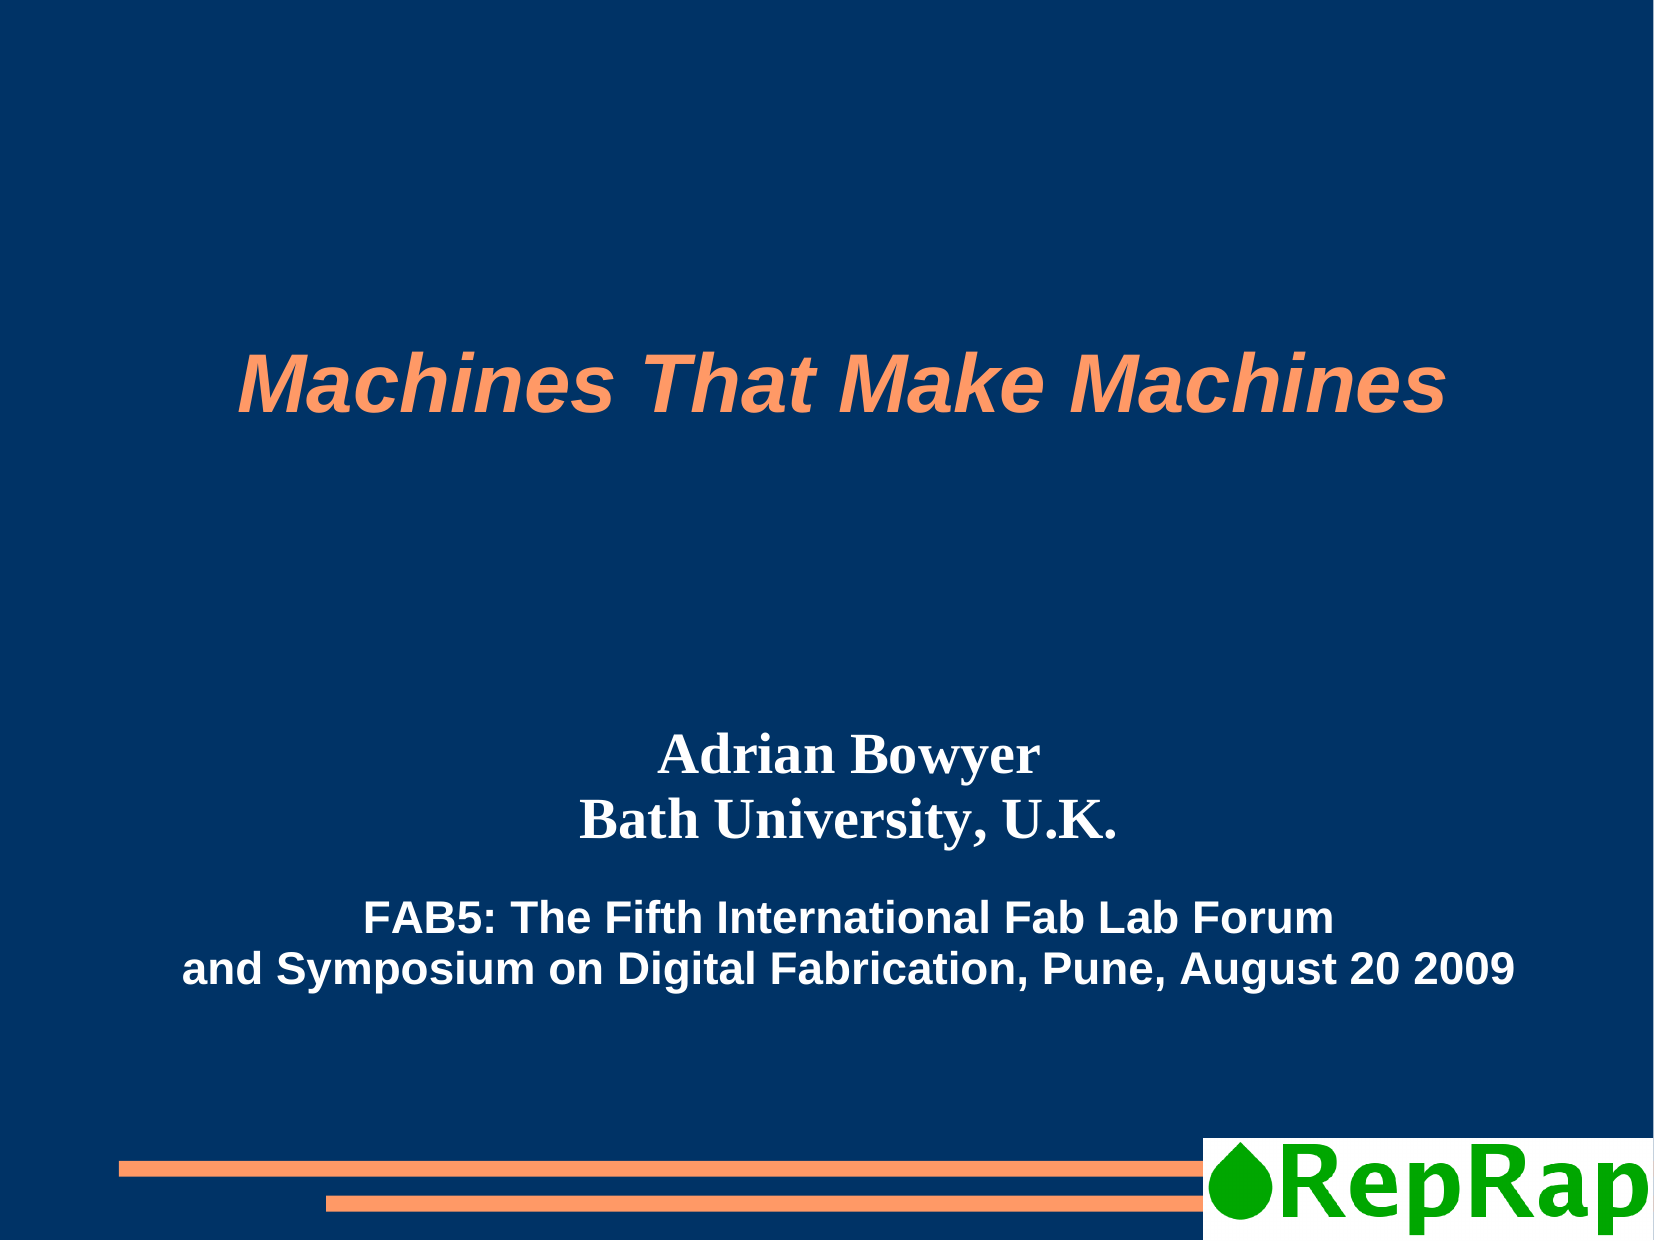

# Machines That Make Machines
Adrian Bowyer
Bath University, U.K.
FAB5: The Fifth International Fab Lab Forum
and Symposium on Digital Fabrication, Pune, August 20 2009